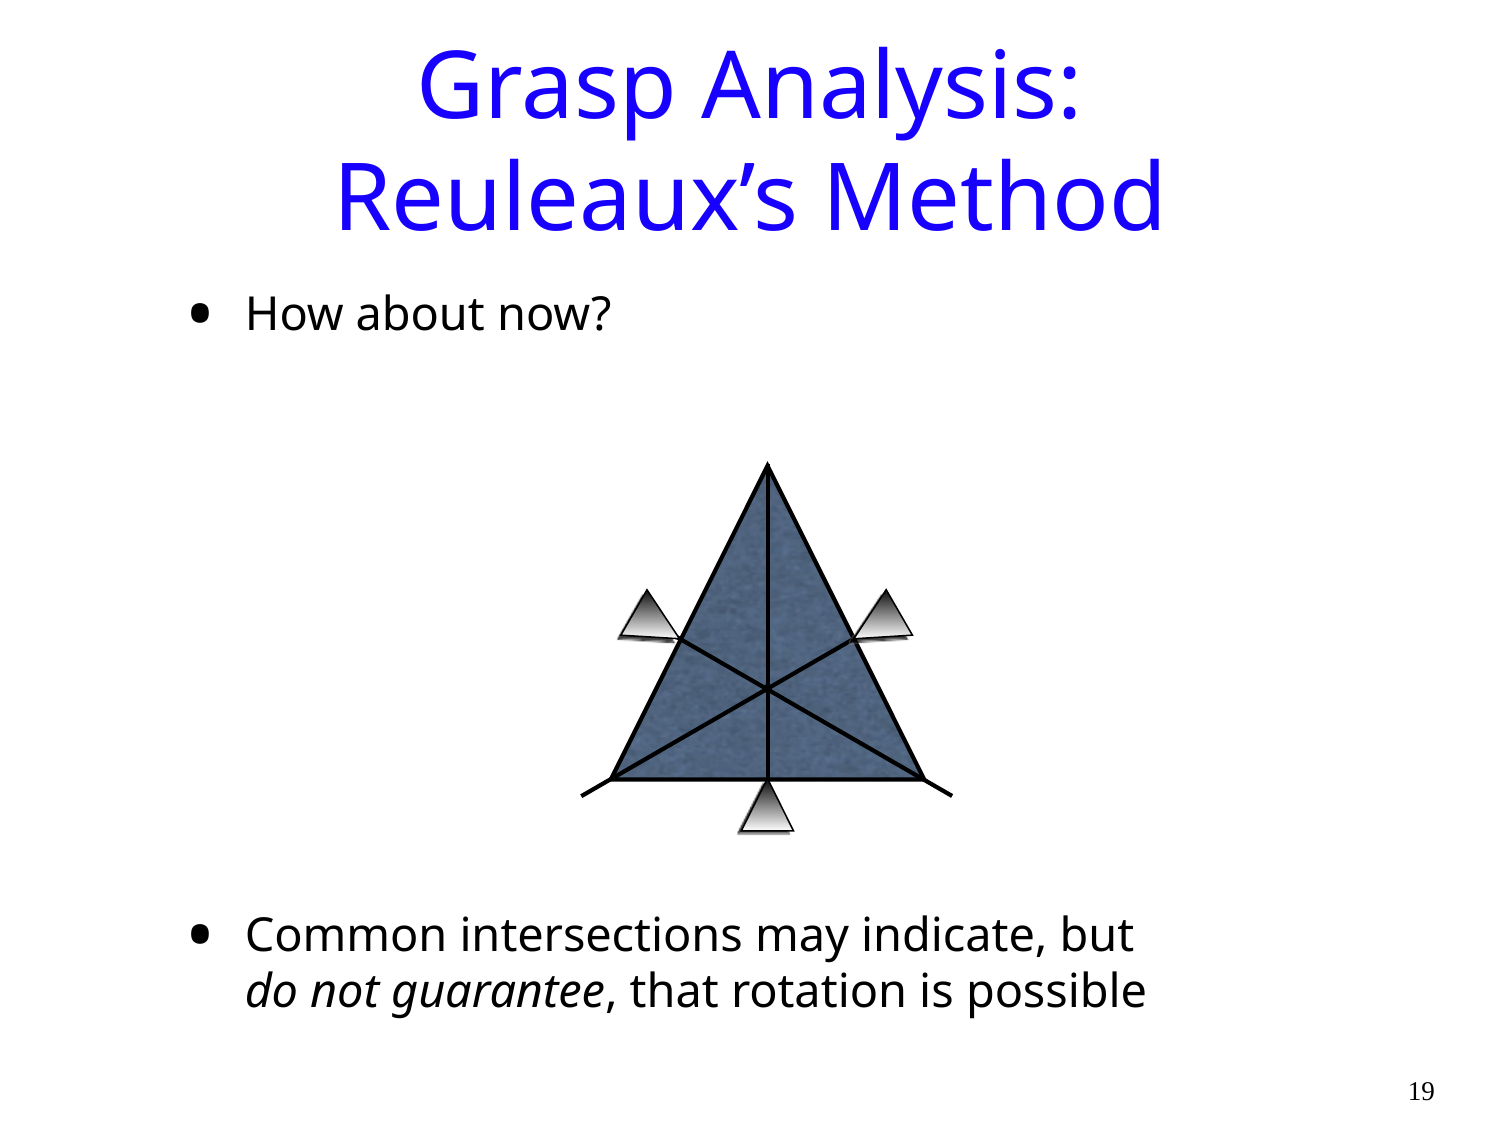

Grasp Analysis:
Reuleaux’s Method
# How about now?
Common intersections may indicate, but
do not guarantee, that rotation is possible
19